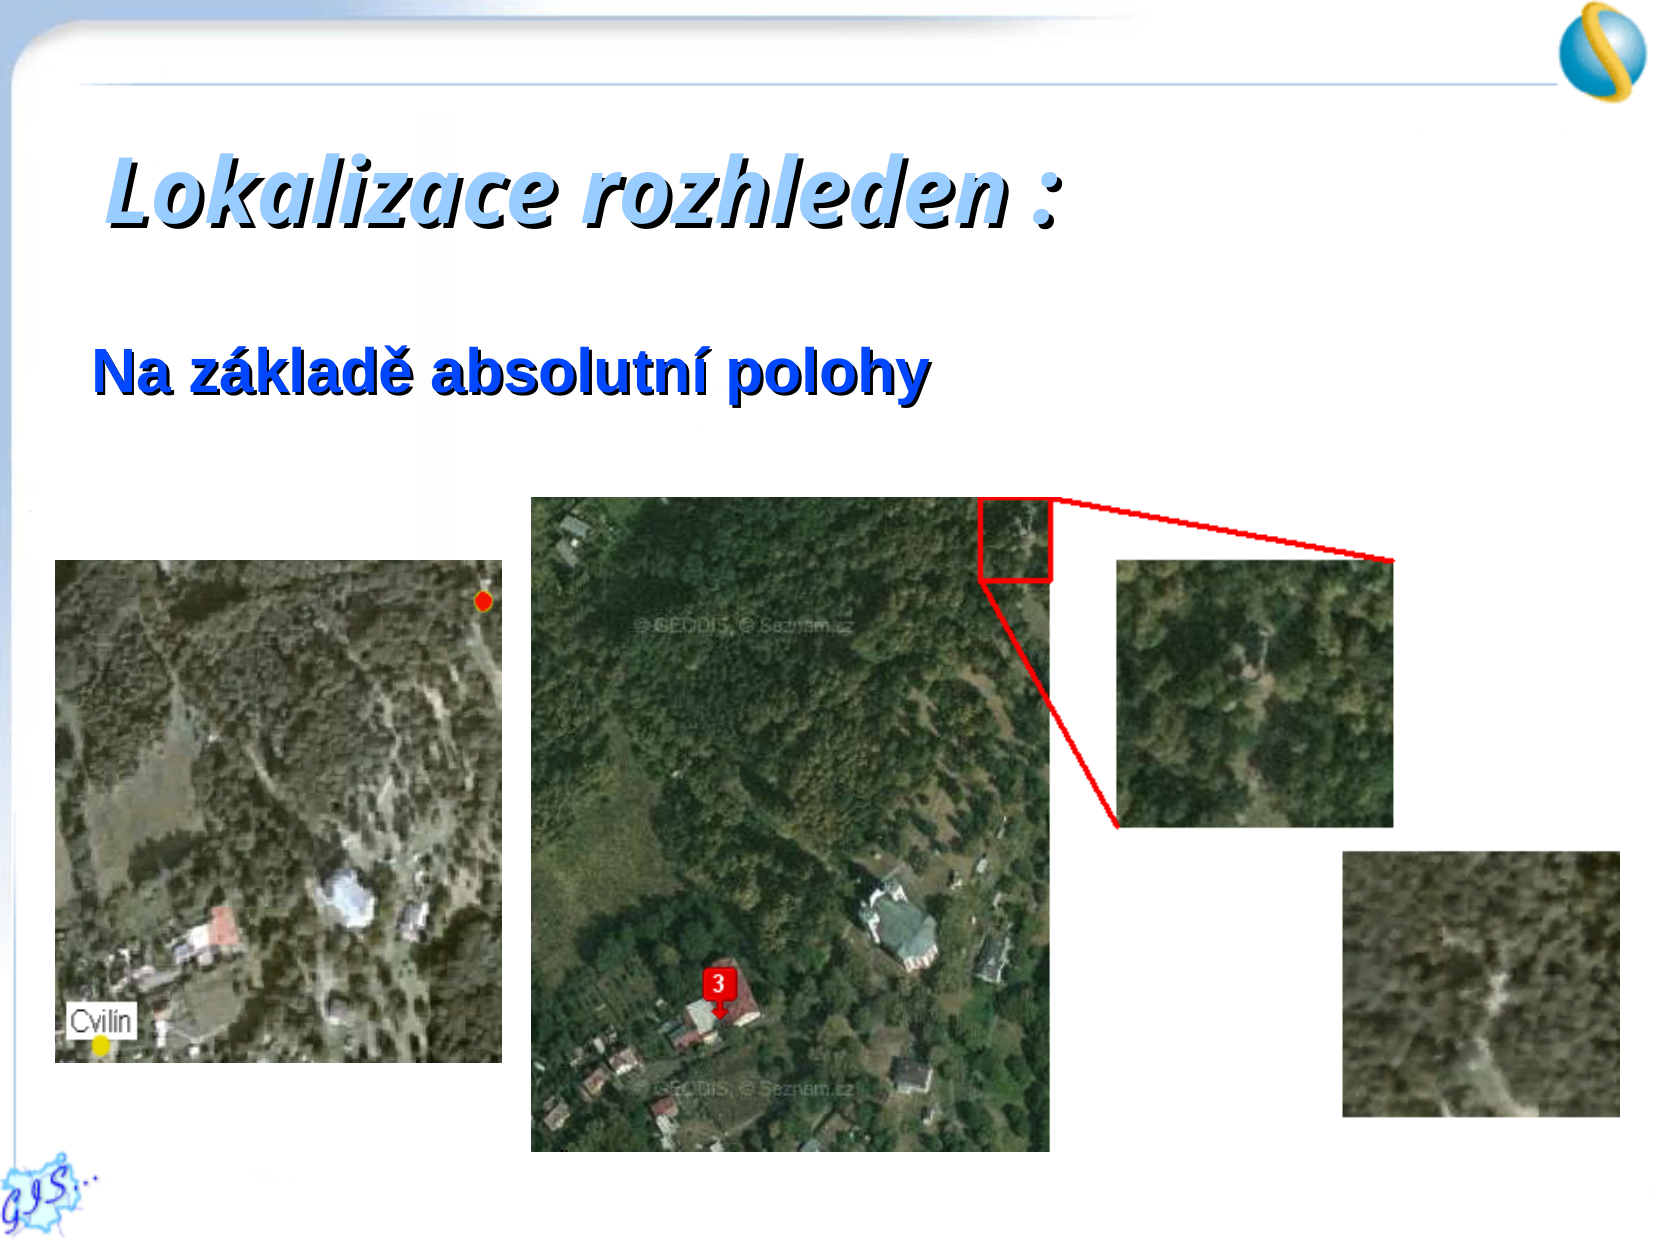

Lokalizace rozhleden :
 Na základě absolutní polohy